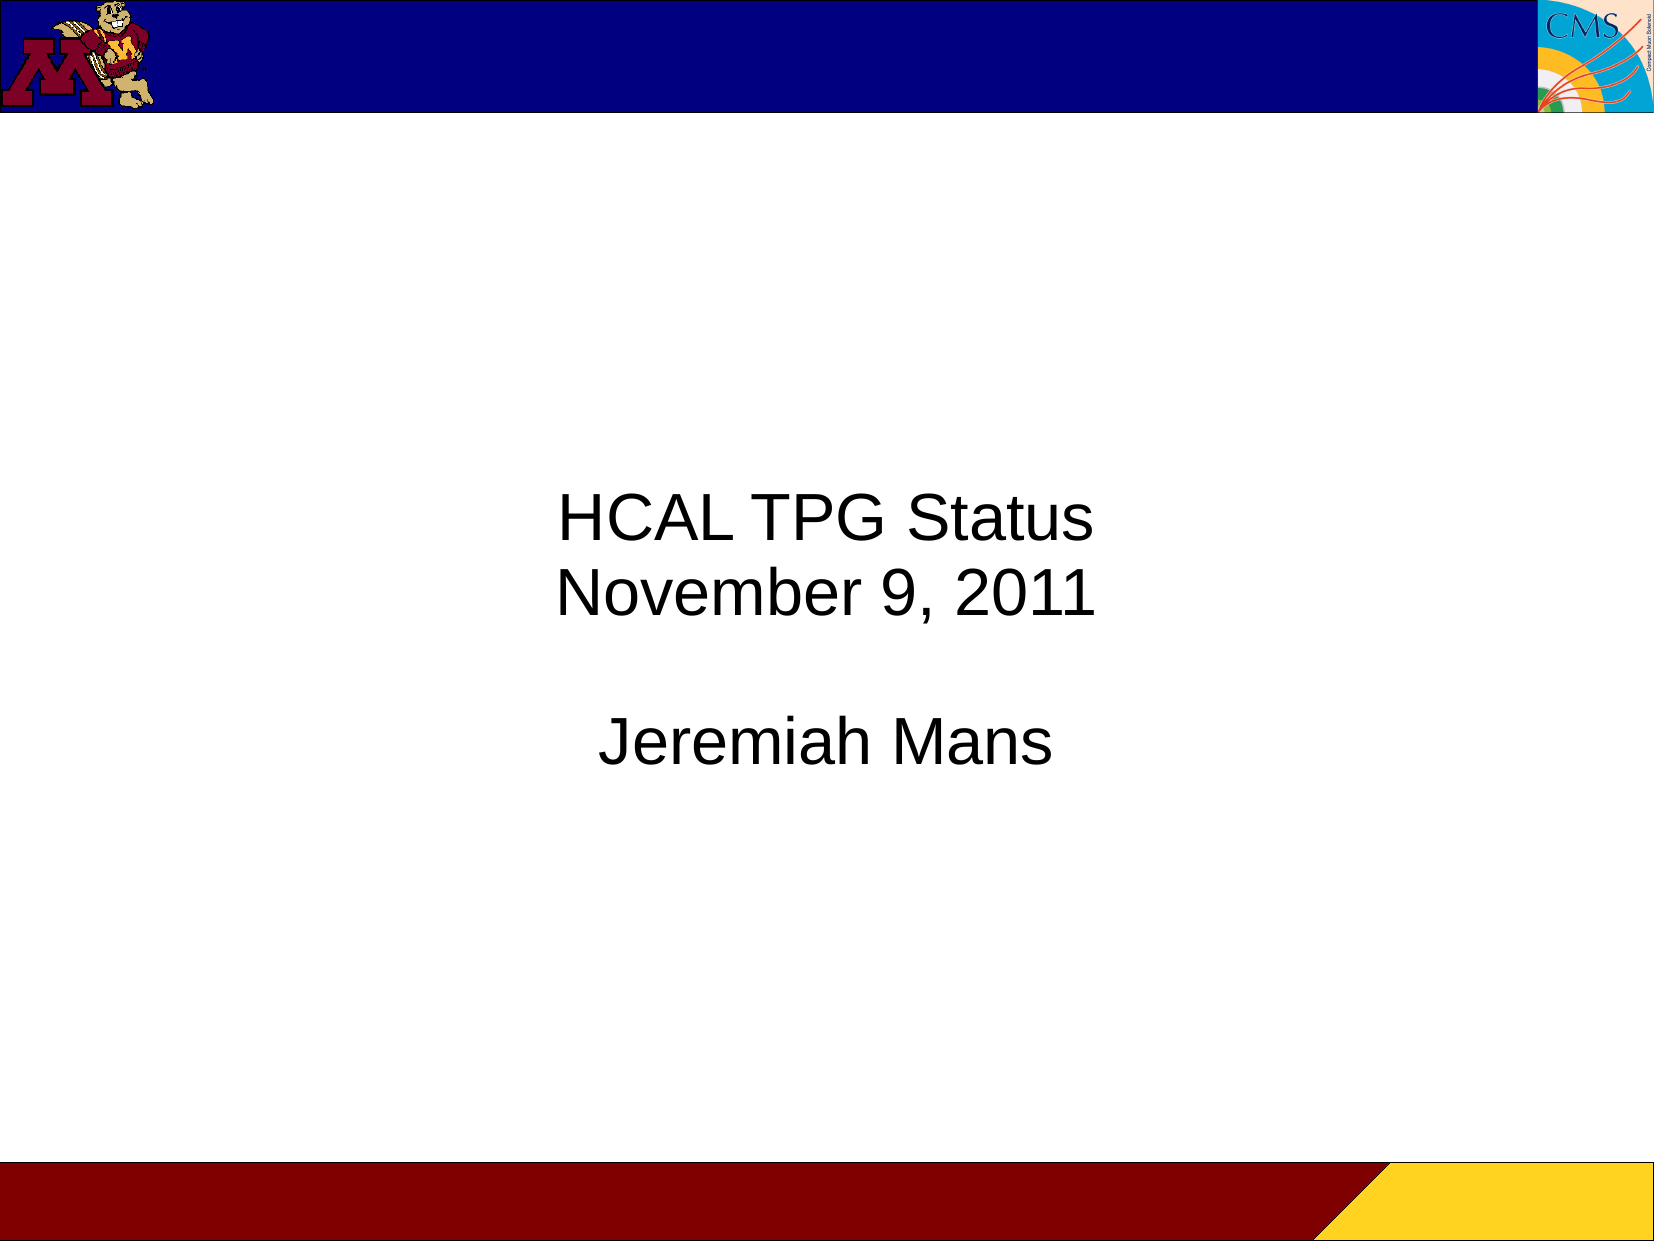

#
HCAL TPG Status
November 9, 2011
Jeremiah Mans